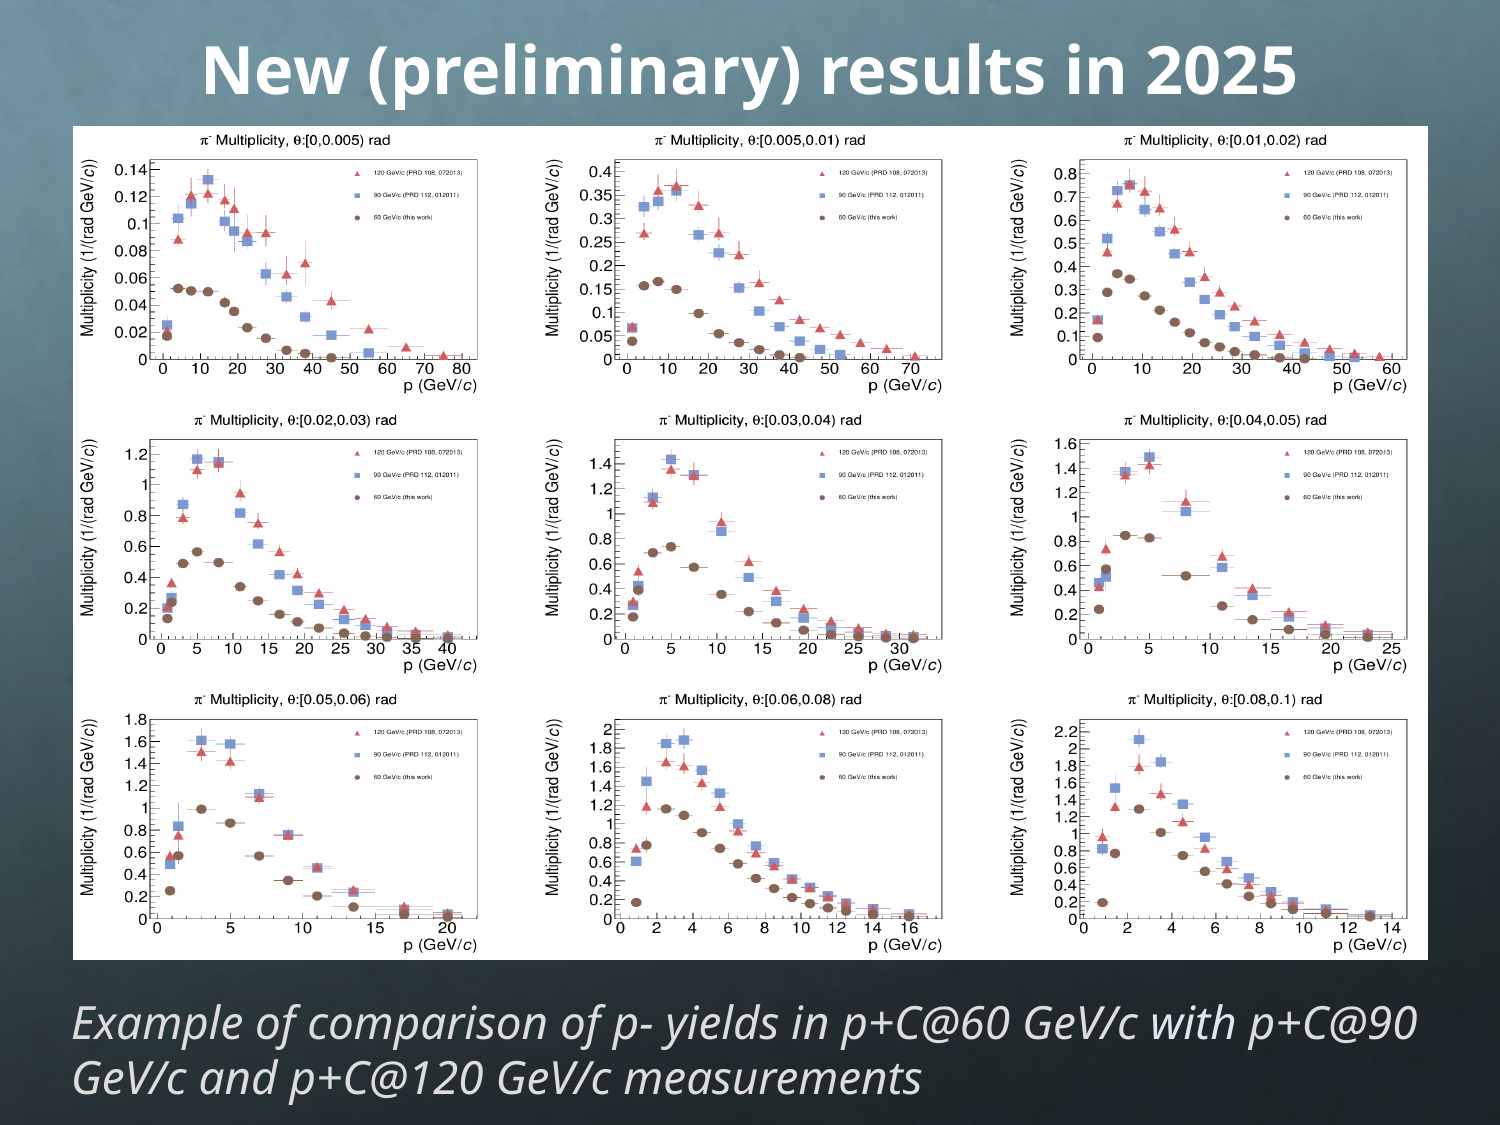

New (preliminary) results in 2025
# Example of comparison of p- yields in p+C@60 GeV/c with p+C@90 GeV/c and p+C@120 GeV/c measurements